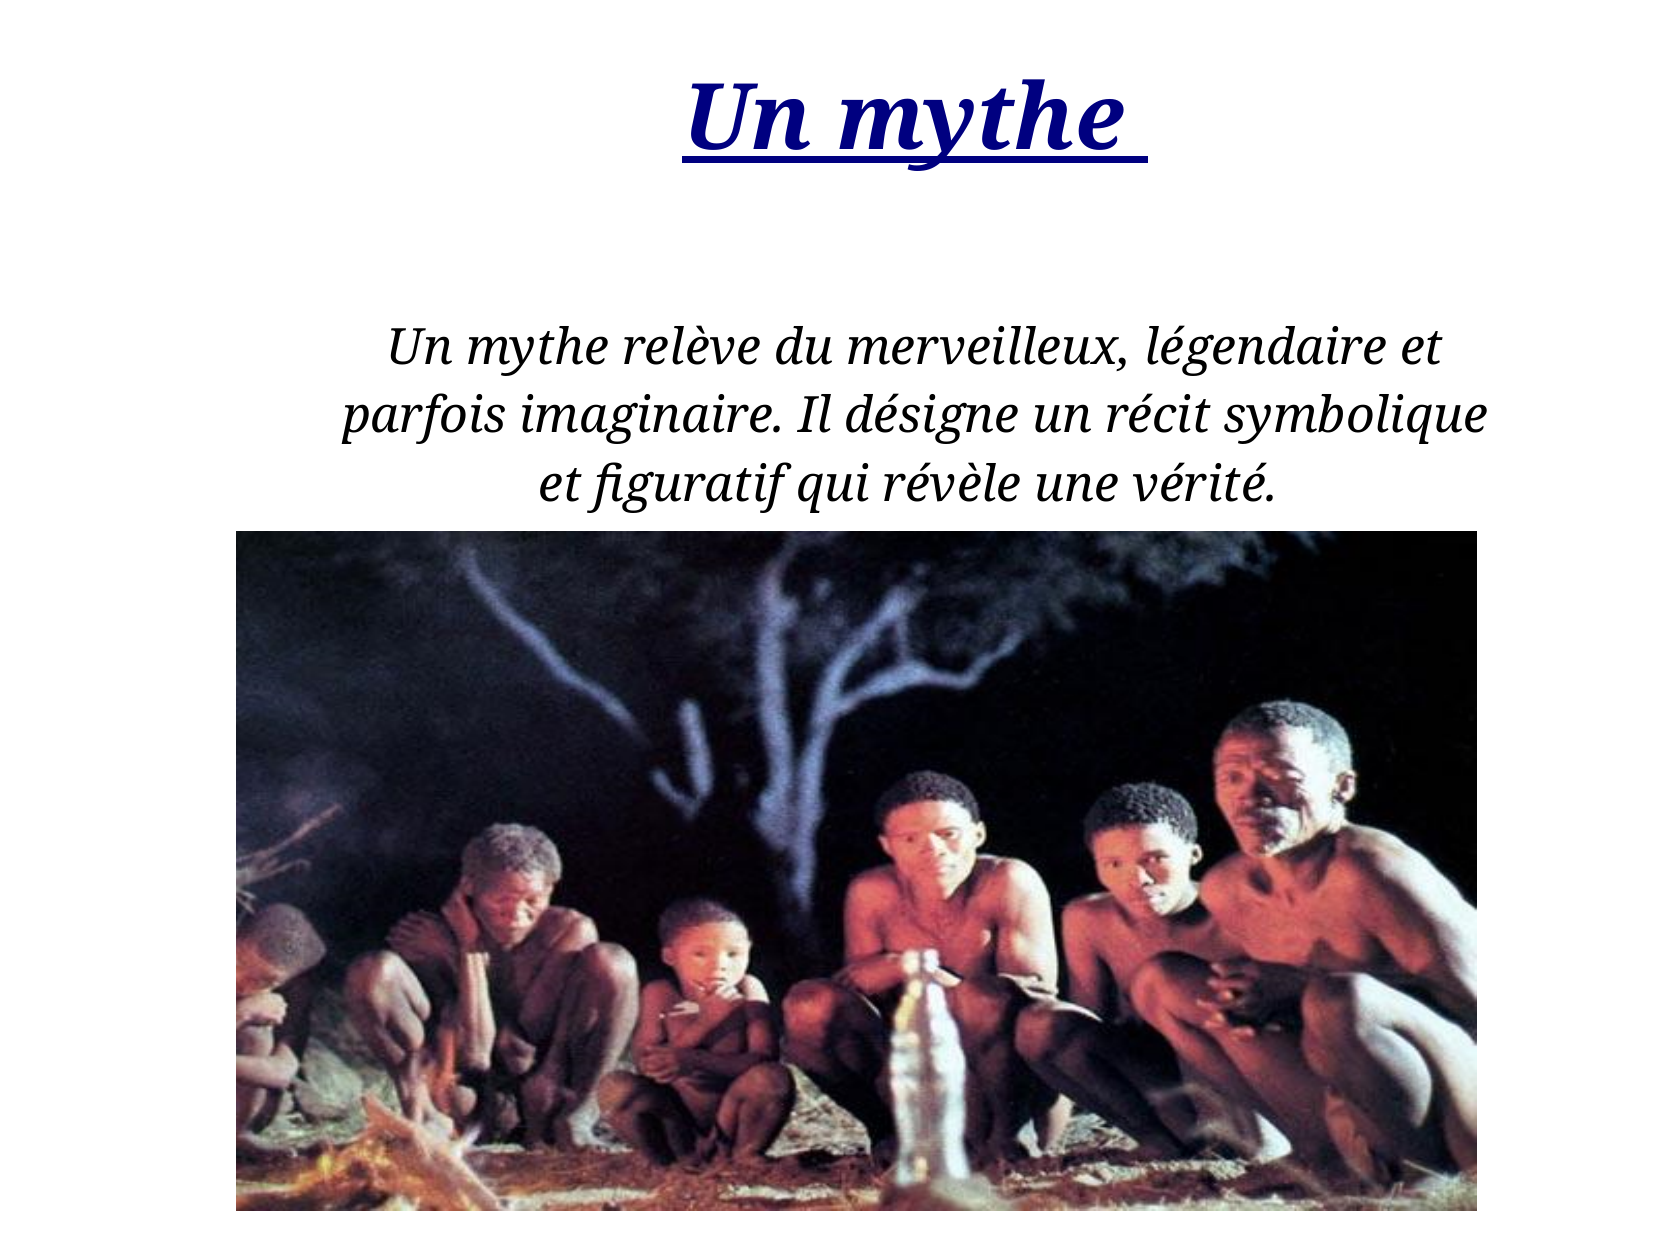

Un mythe
Un mythe relève du merveilleux, légendaire et parfois imaginaire. Il désigne un récit symbolique et figuratif qui révèle une vérité.
« un mensonge qui dit vrai » selon Cocteau.